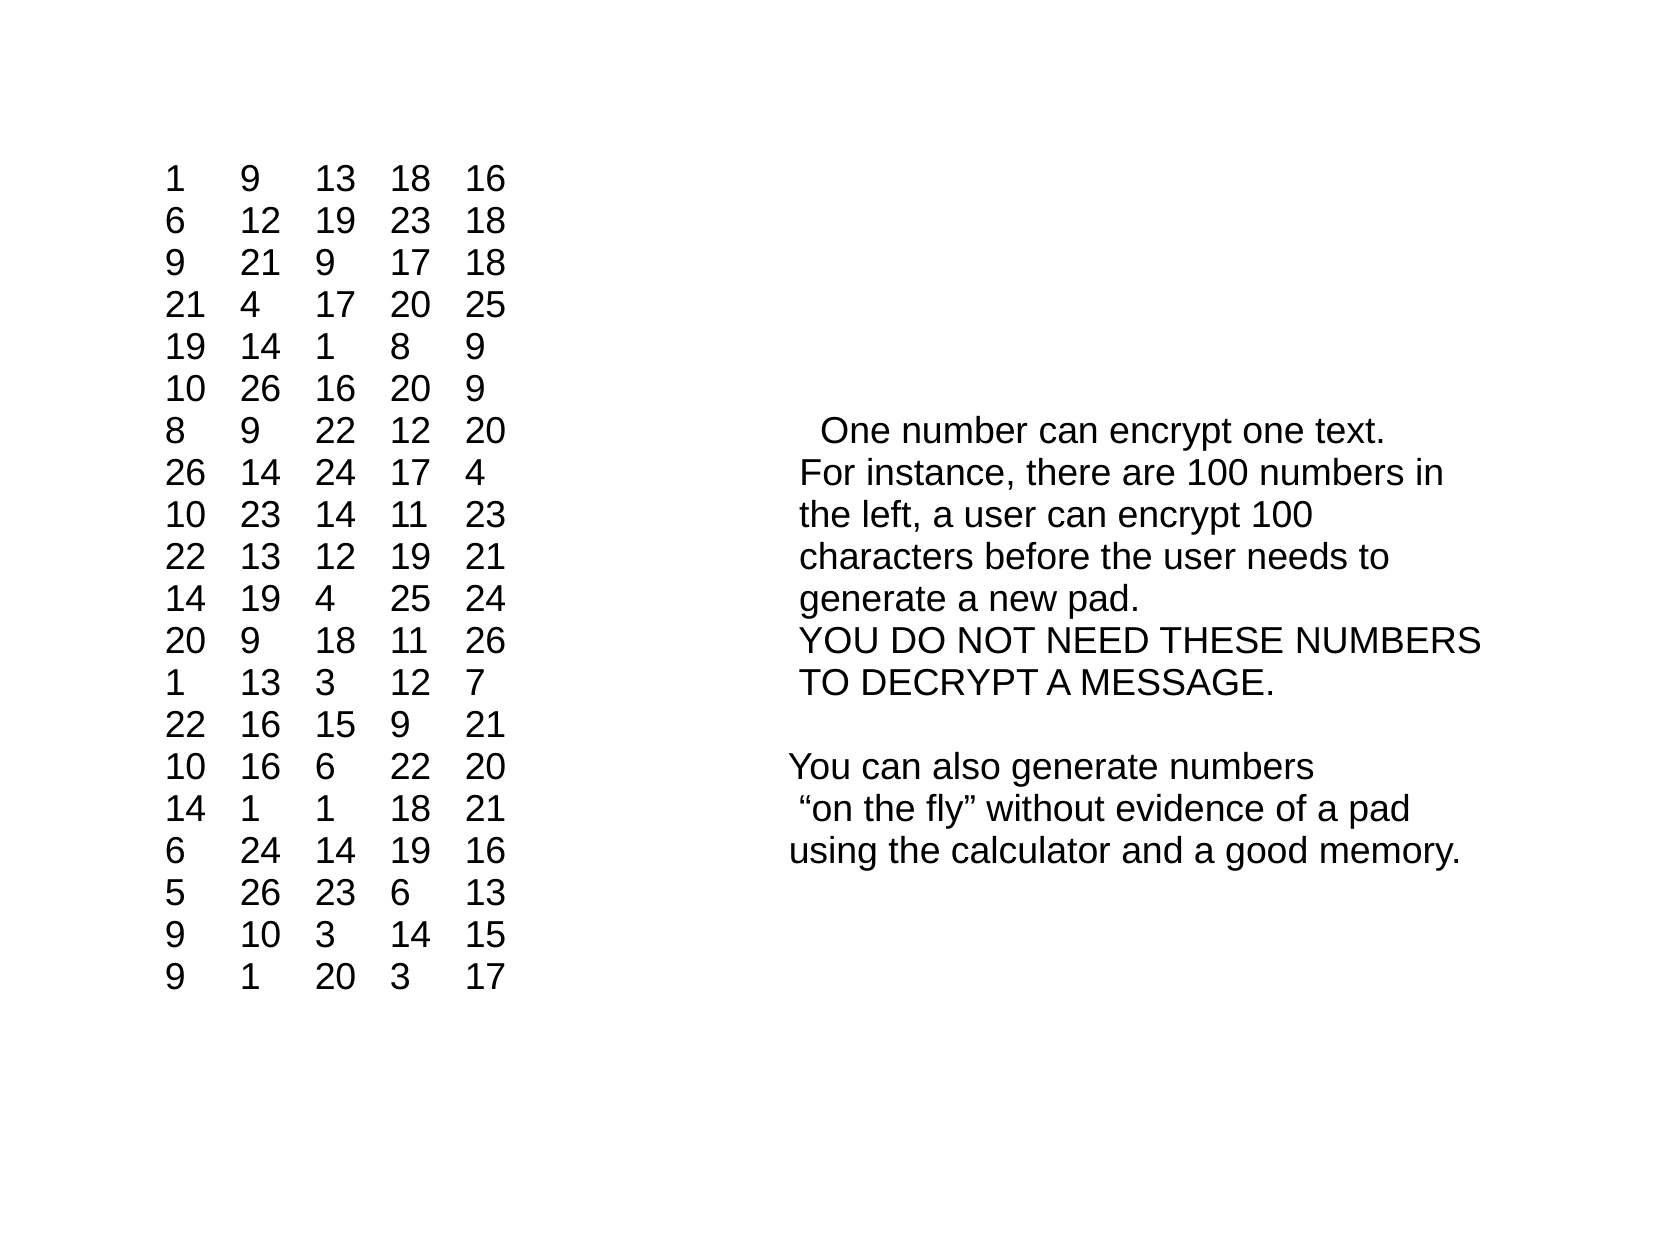

1	9	13	18	16
6	12	19	23	18
9	21	9	17	18
21	4	17	20	25
19	14	1	8	9
10	26	16	20	9
8	9	22	12	20 One number can encrypt one text.
26	14	24	17	4 For instance, there are 100 numbers in
10	23	14	11	23 the left, a user can encrypt 100
22	13	12	19	21 characters before the user needs to
14	19	4	25	24 generate a new pad.
20	9	18	11	26 YOU DO NOT NEED THESE NUMBERS
1	13	3	12	7 TO DECRYPT A MESSAGE.
22	16	15	9	21
10	16	6	22	20 You can also generate numbers
14	1	1	18	21 “on the fly” without evidence of a pad
6	24	14	19	16 using the calculator and a good memory.
5	26	23	6	13
9	10	3	14	15
9	1	20	3	17